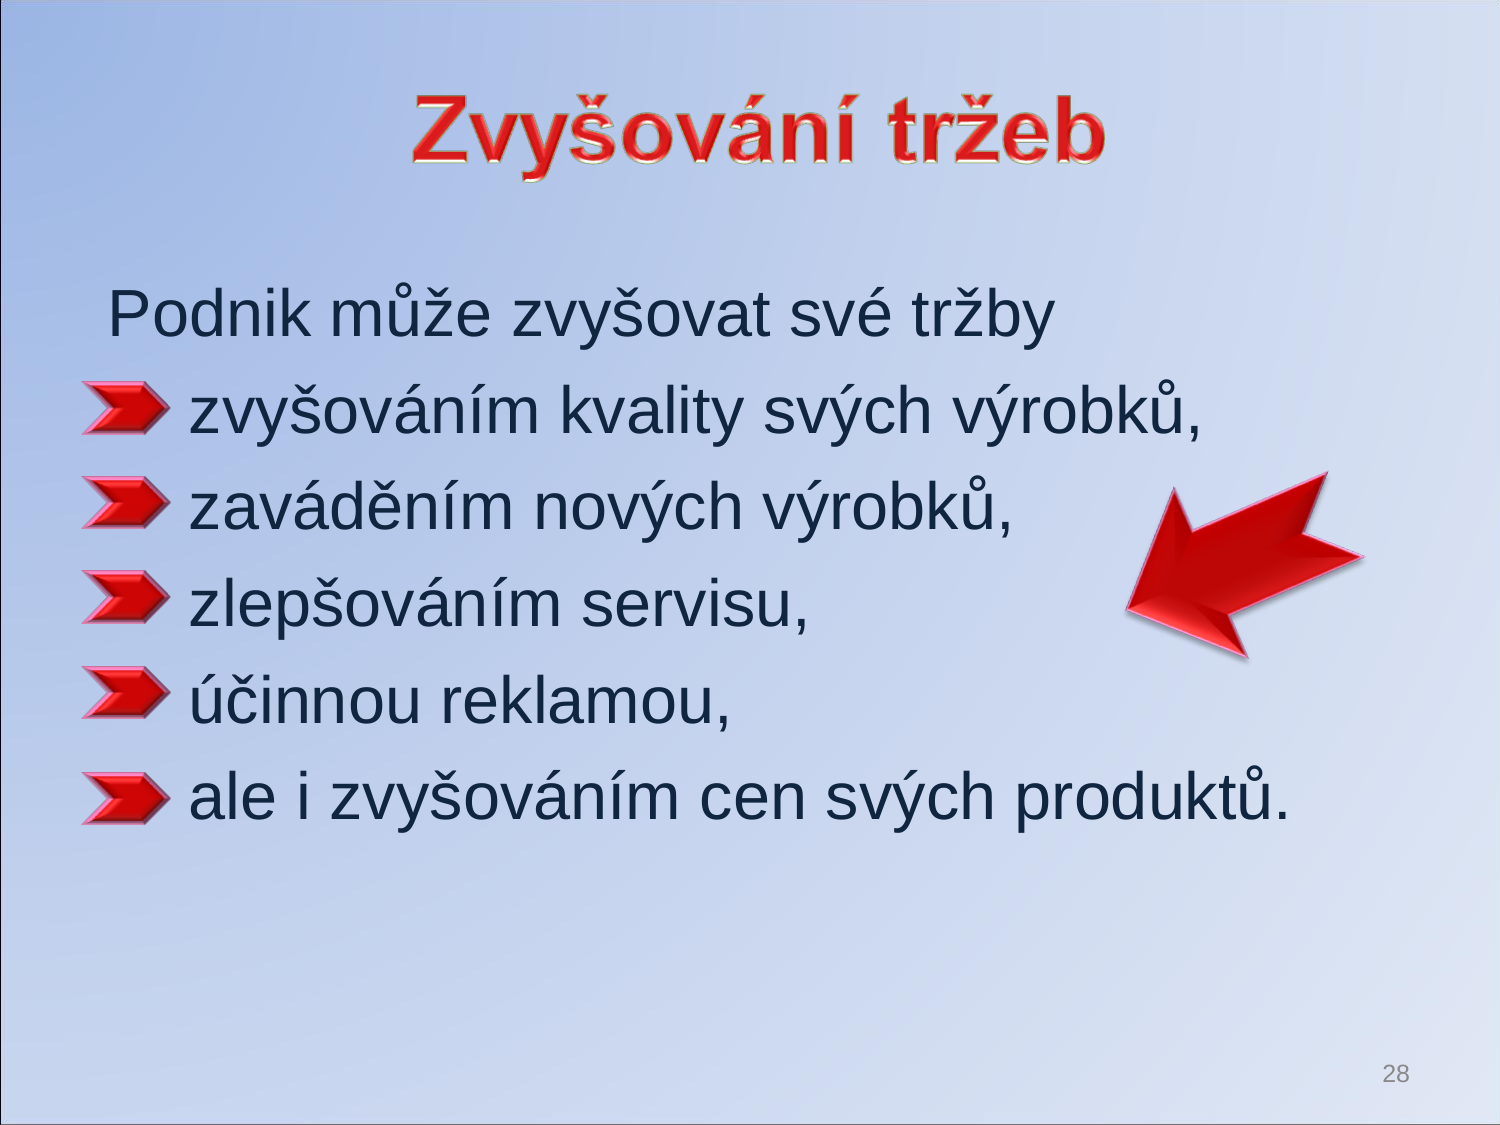

# Podnik může zvyšovat své tržby
zvyšováním kvality svých výrobků,
zaváděním nových výrobků,
zlepšováním servisu,
účinnou reklamou,
ale i zvyšováním cen svých produktů.